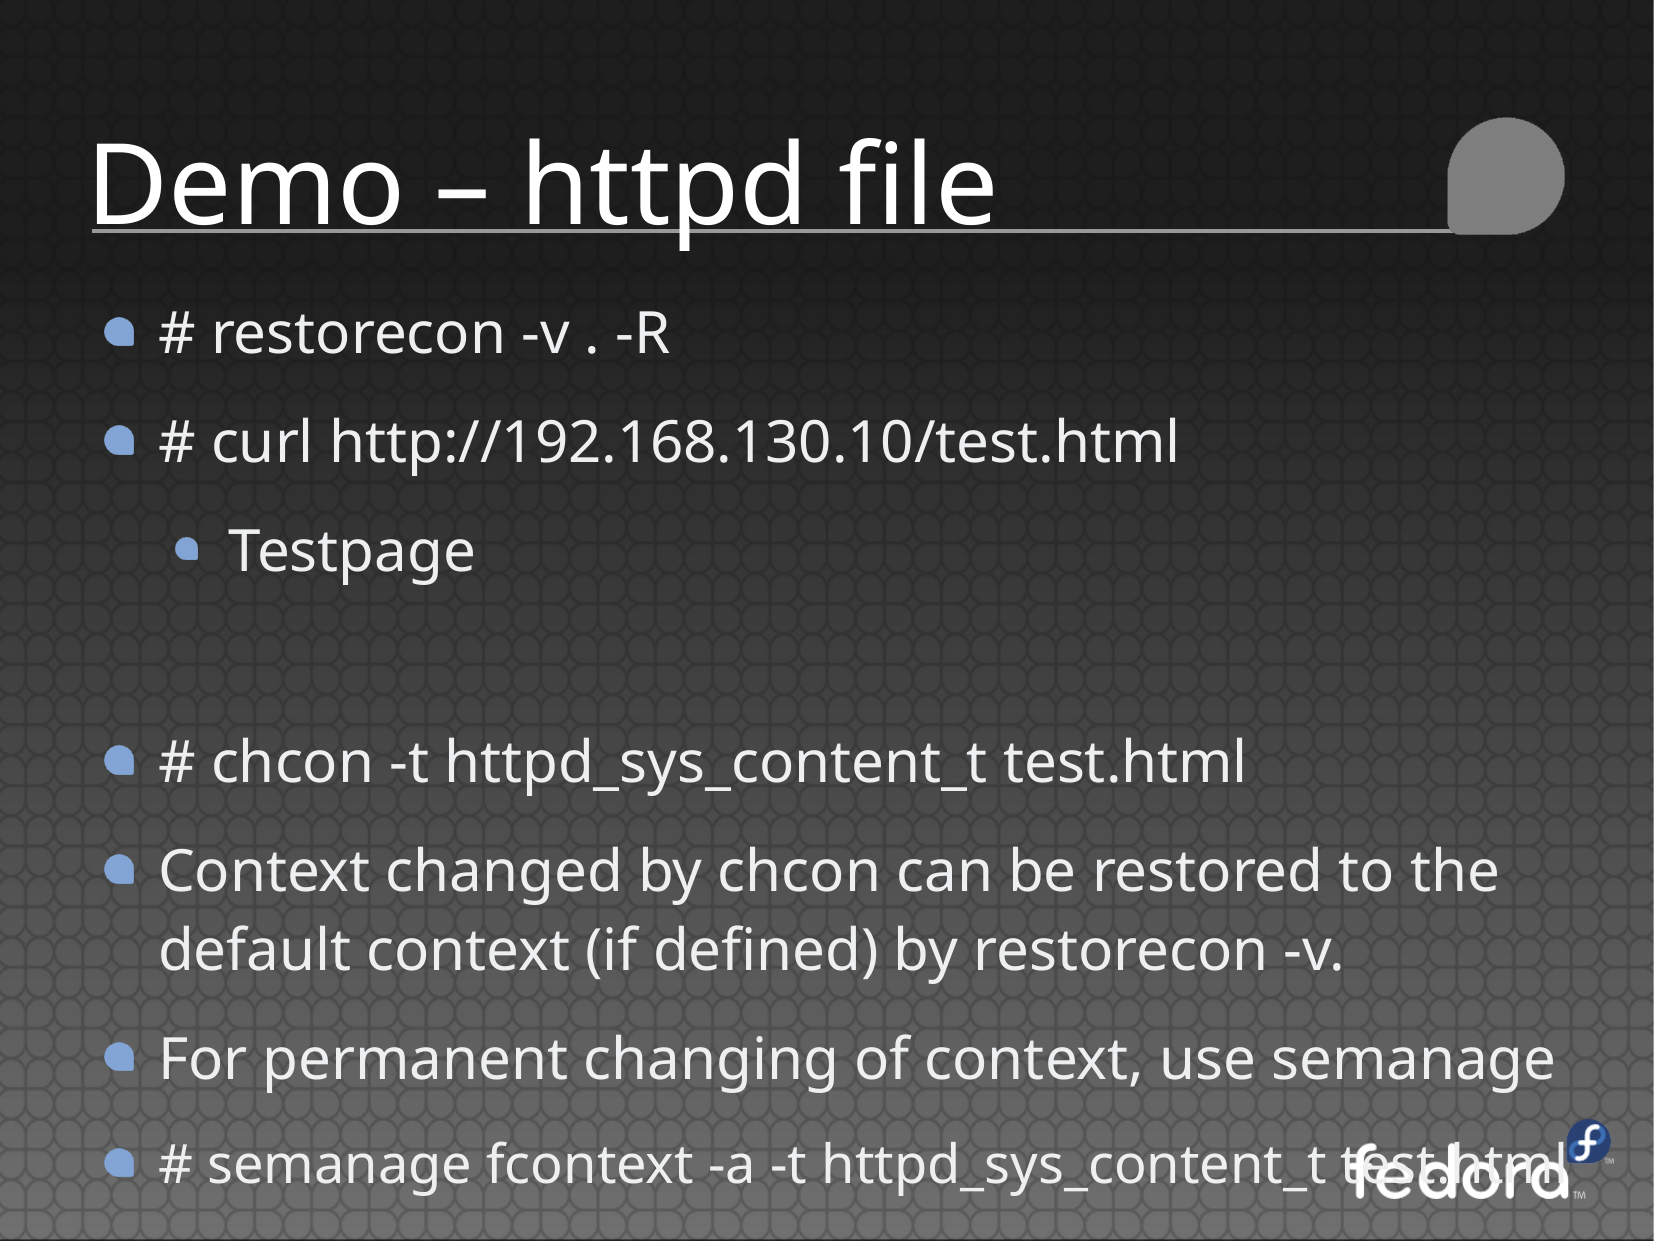

# Demo – httpd file
# restorecon -v . -R
# curl http://192.168.130.10/test.html
Testpage
# chcon -t httpd_sys_content_t test.html
Context changed by chcon can be restored to the default context (if defined) by restorecon -v.
For permanent changing of context, use semanage
# semanage fcontext -a -t httpd_sys_content_t test.html